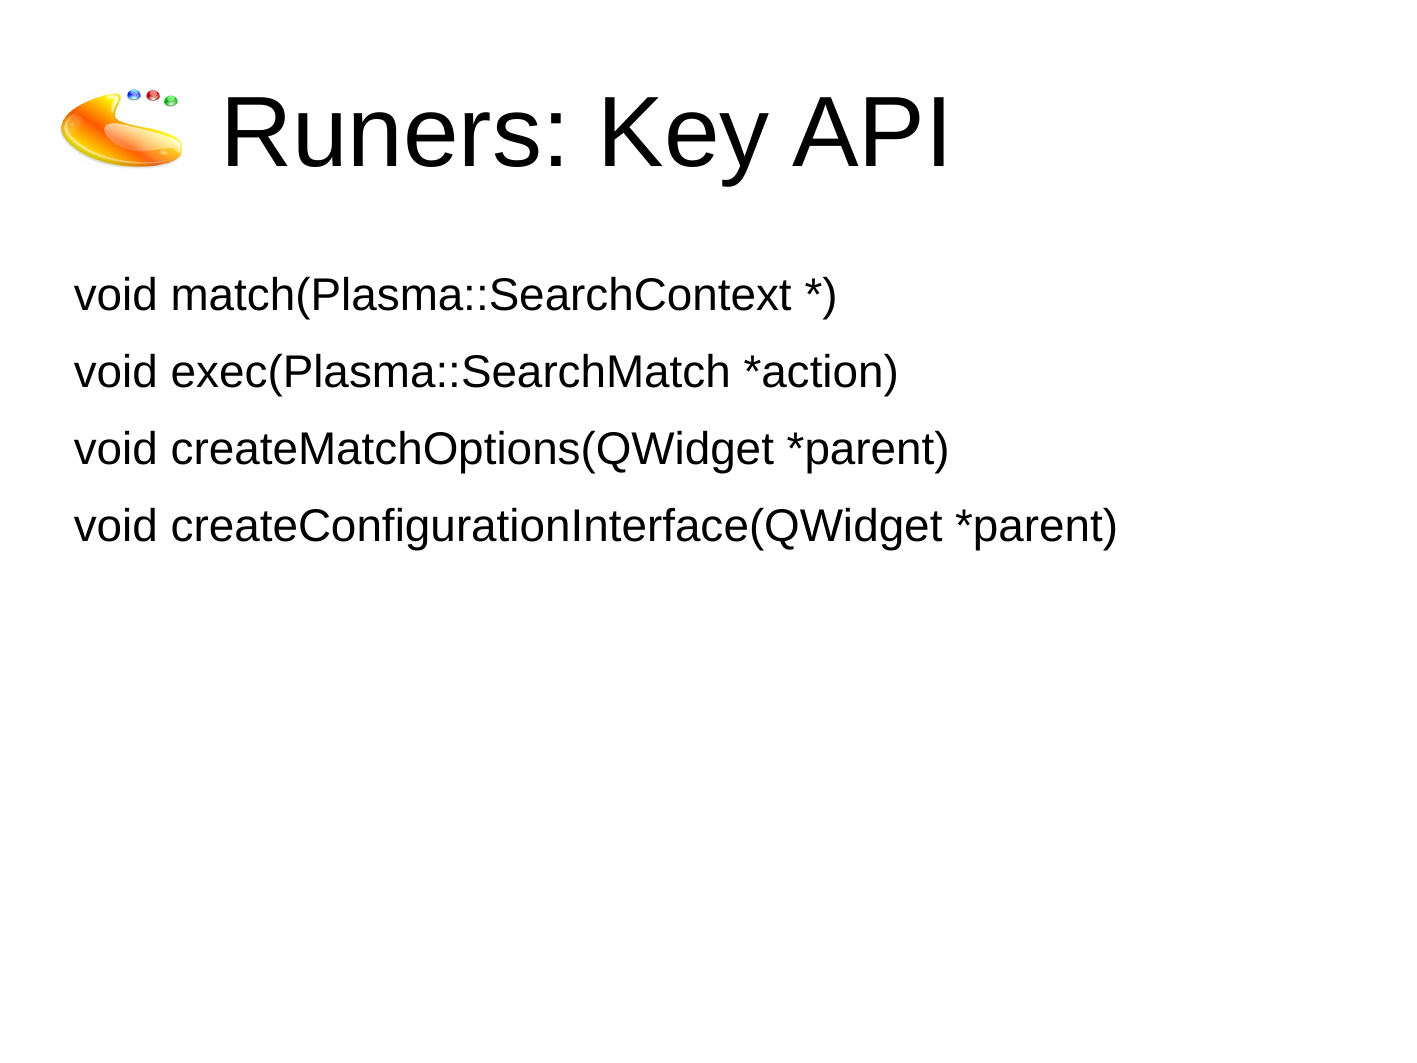

Runers: Key API
void match(Plasma::SearchContext *)
void exec(Plasma::SearchMatch *action)
void createMatchOptions(QWidget *parent)
void createConfigurationInterface(QWidget *parent)